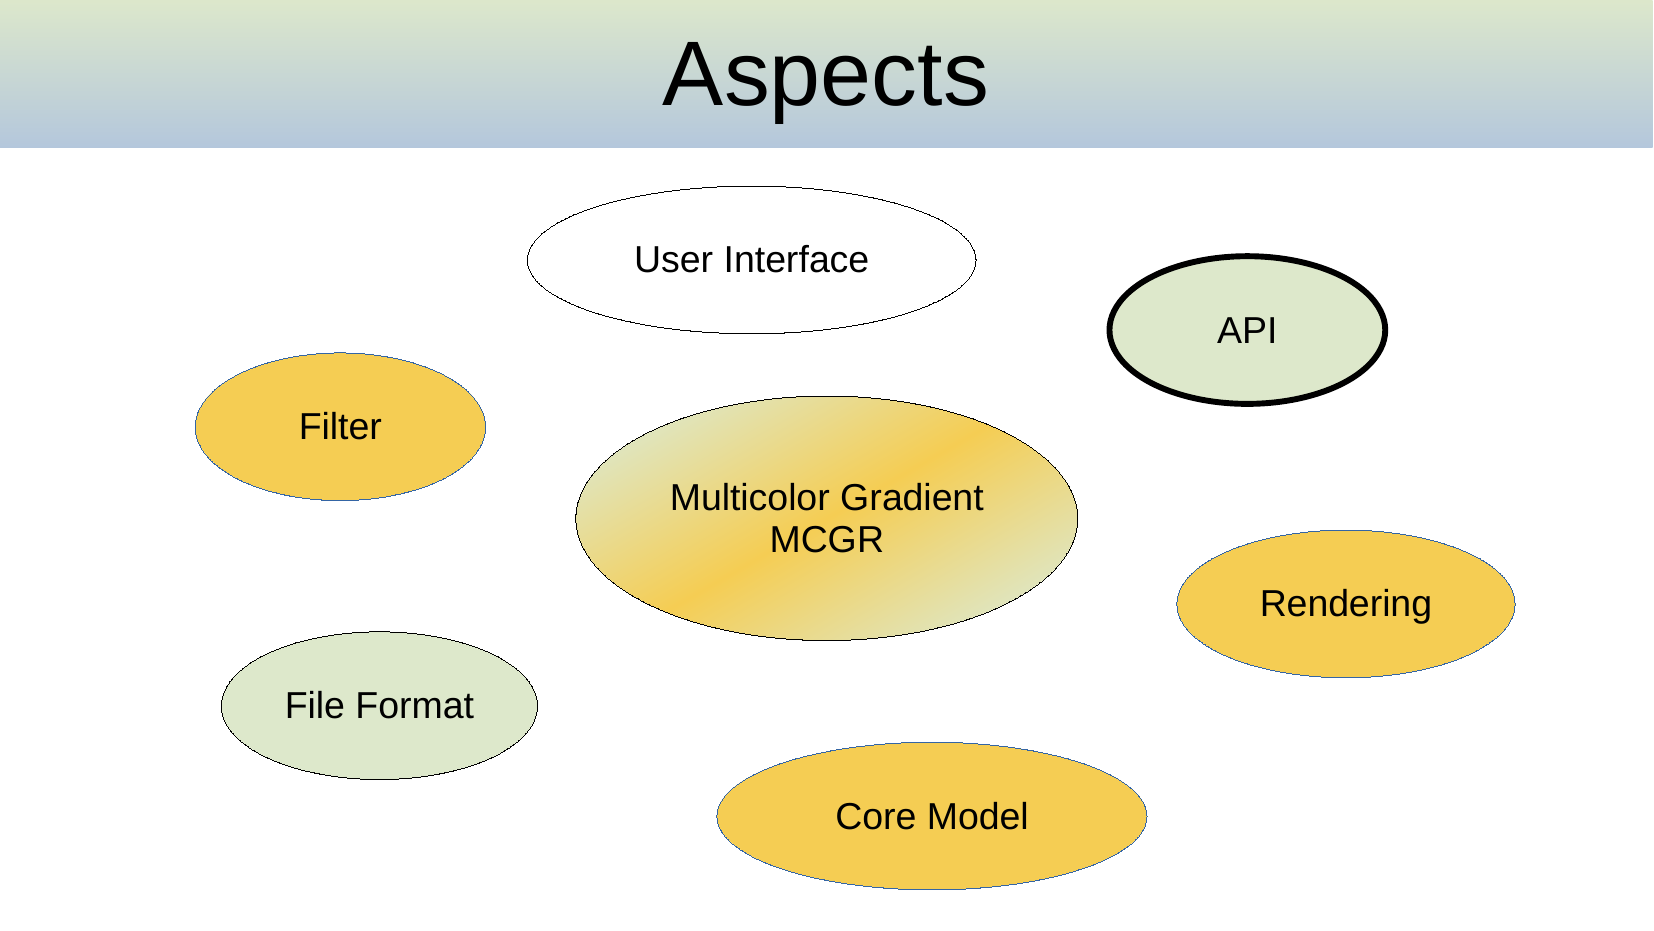

# Aspects
User Interface
API
Filter
Multicolor Gradient
MCGR
Rendering
File Format
Core Model